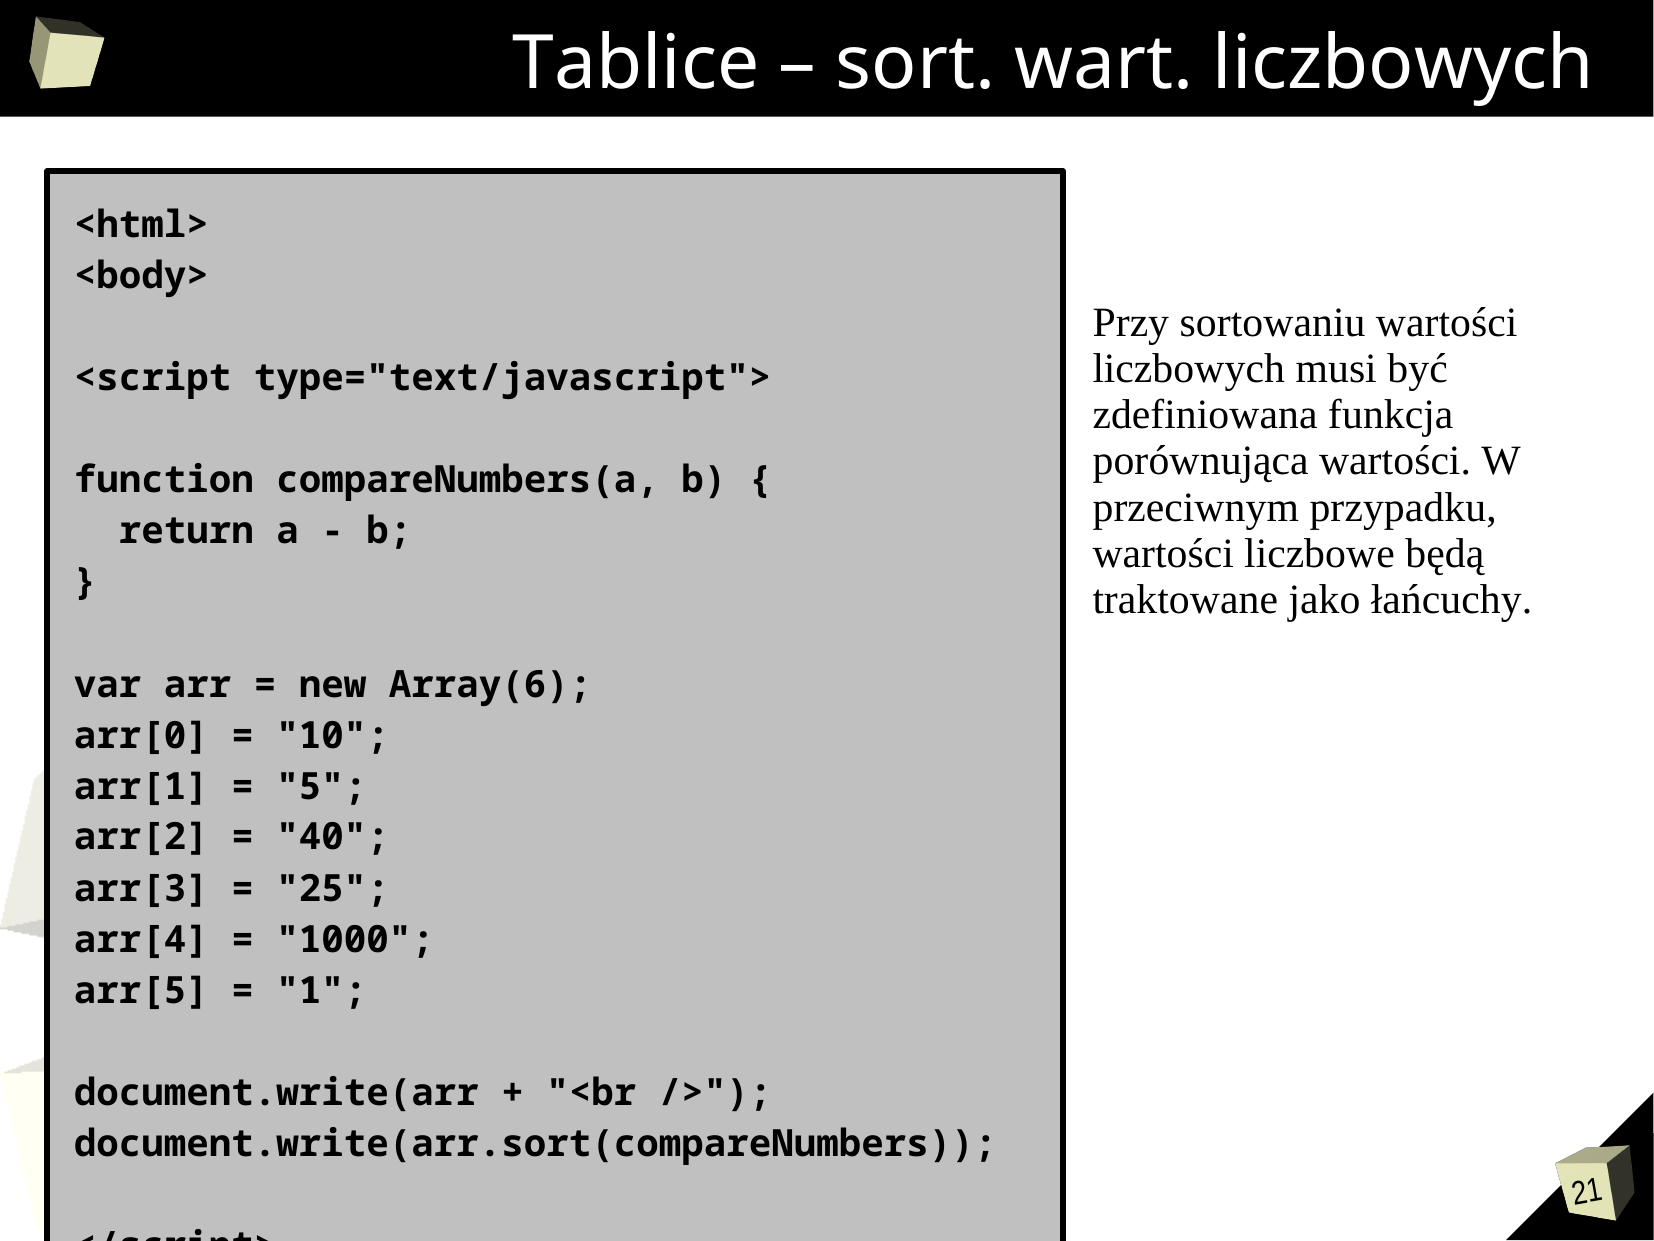

# Tablice – sort. wart. liczbowych
<html>
<body>
<script type="text/javascript">
function compareNumbers(a, b) {
 return a - b;
}
var arr = new Array(6);
arr[0] = "10";
arr[1] = "5";
arr[2] = "40";
arr[3] = "25";
arr[4] = "1000";
arr[5] = "1";
document.write(arr + "<br />");
document.write(arr.sort(compareNumbers));
</script>
</body>
</html>
Przy sortowaniu wartości liczbowych musi być zdefiniowana funkcja porównująca wartości. W przeciwnym przypadku, wartości liczbowe będą traktowane jako łańcuchy.